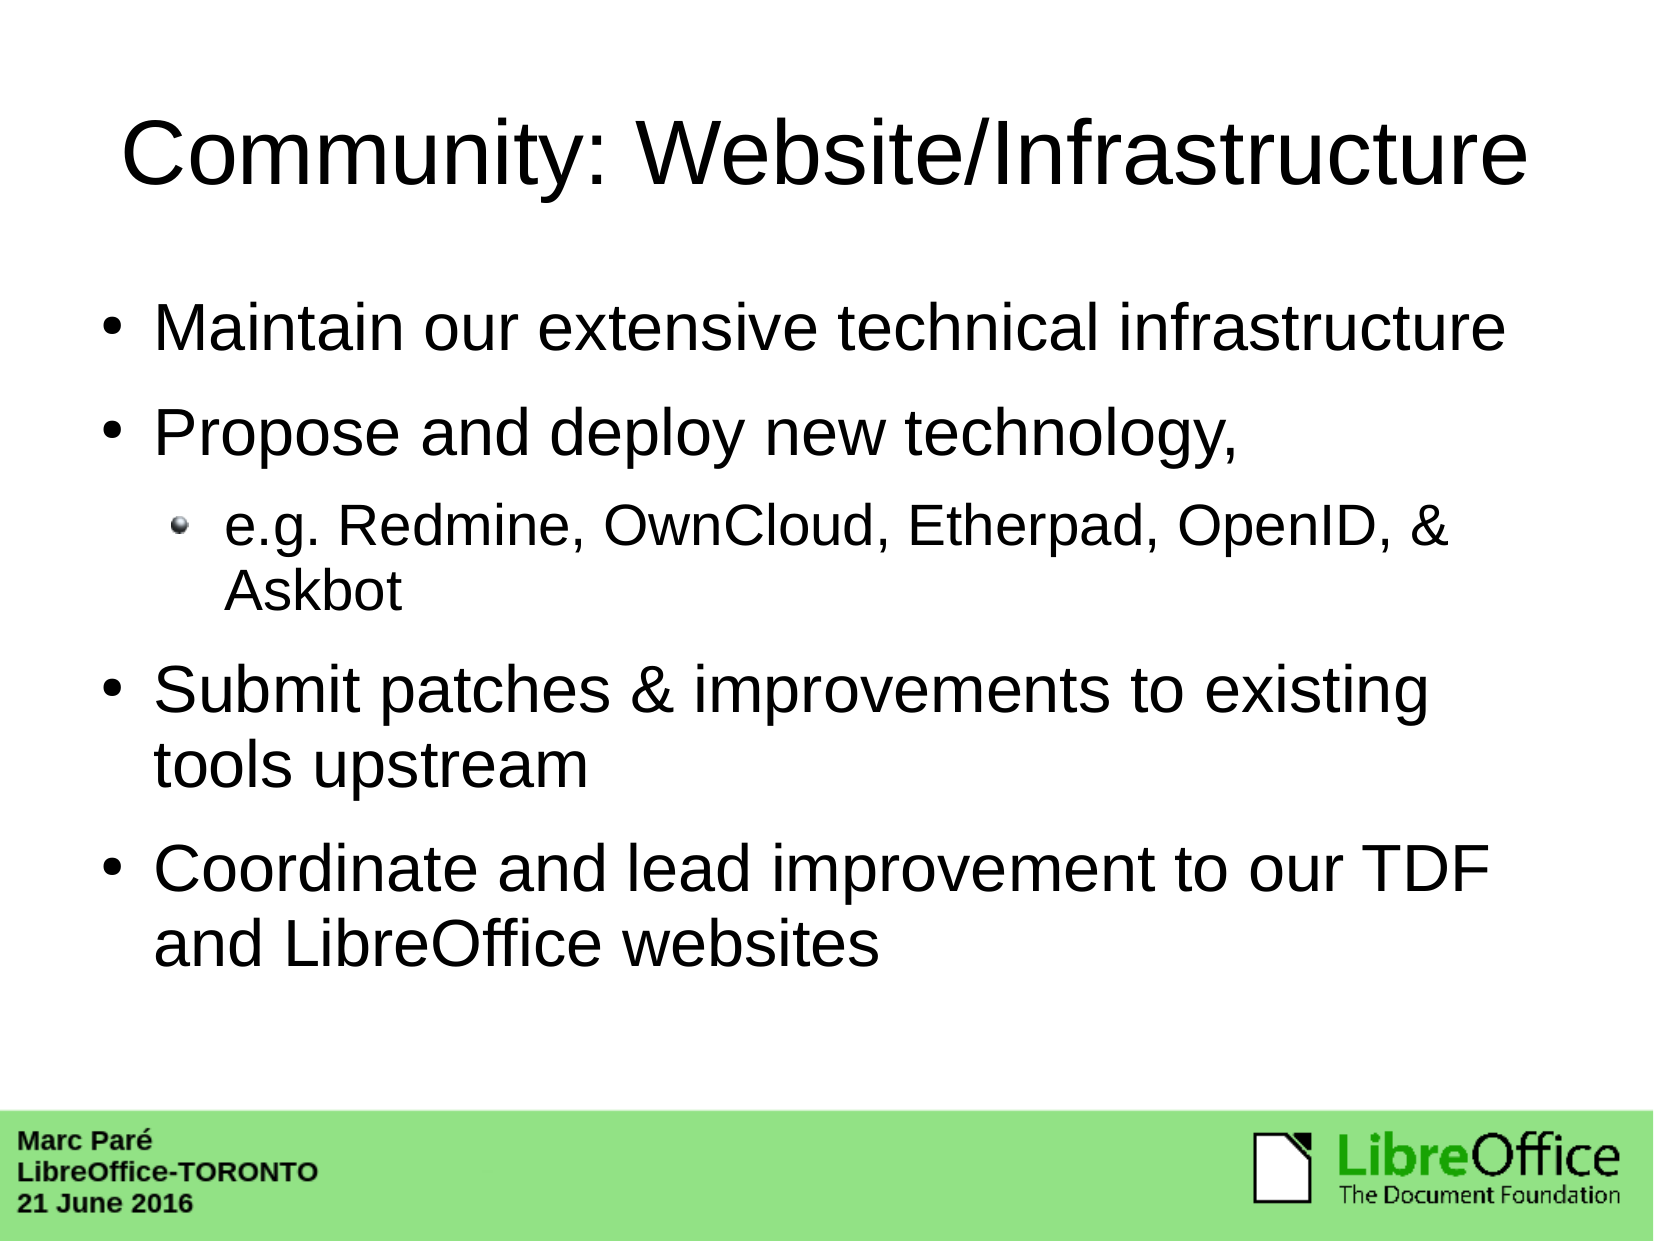

# Community: Website/Infrastructure
Maintain our extensive technical infrastructure
Propose and deploy new technology,
e.g. Redmine, OwnCloud, Etherpad, OpenID, & Askbot
Submit patches & improvements to existing tools upstream
Coordinate and lead improvement to our TDF and LibreOffice websites